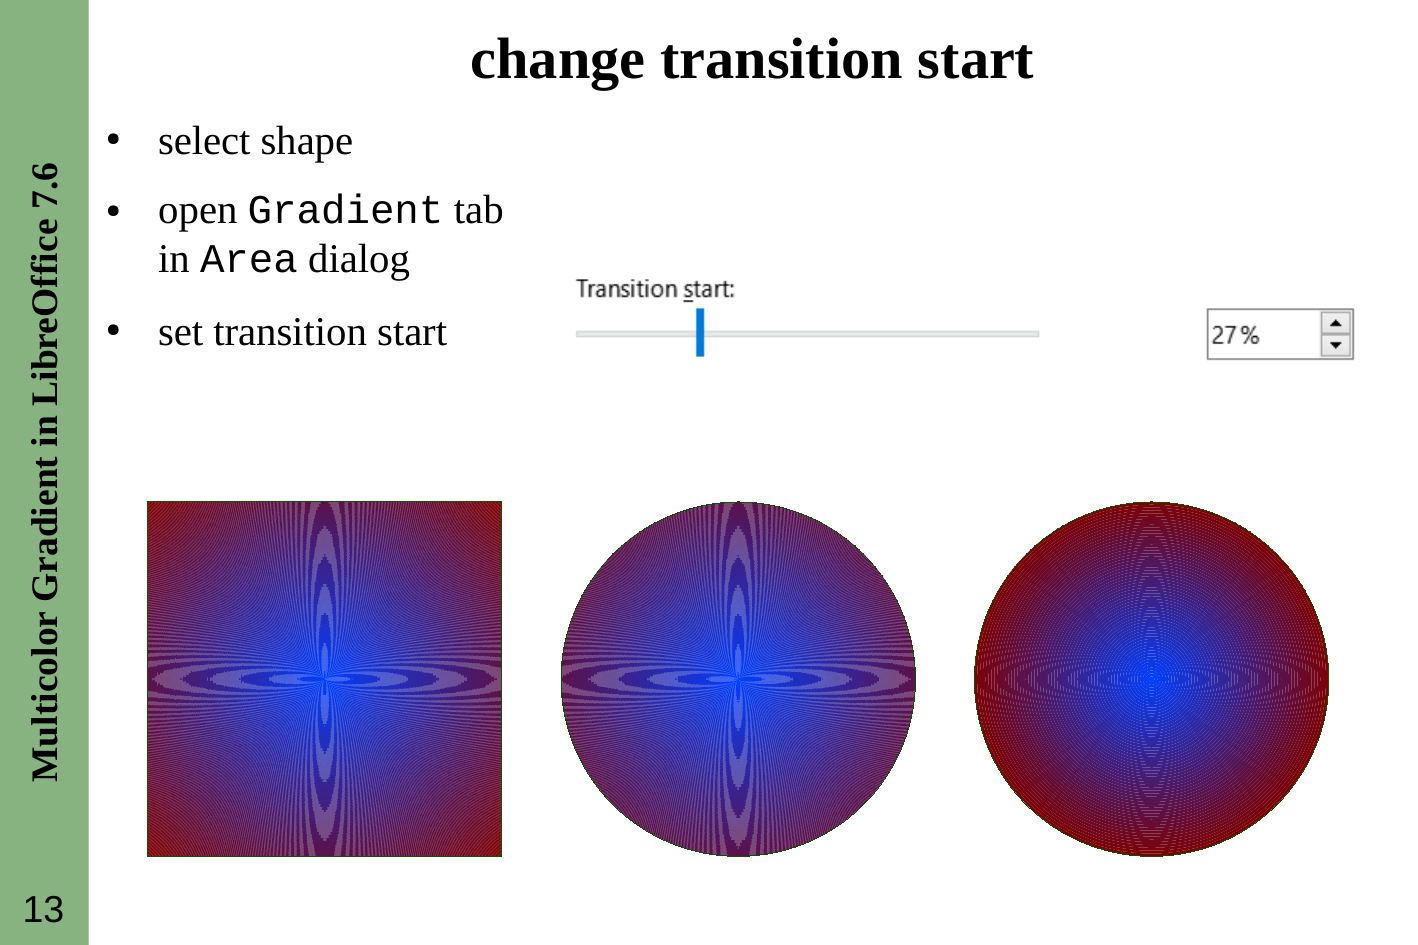

# change transition start
select shape
open Gradient tab in Area dialog
set transition start